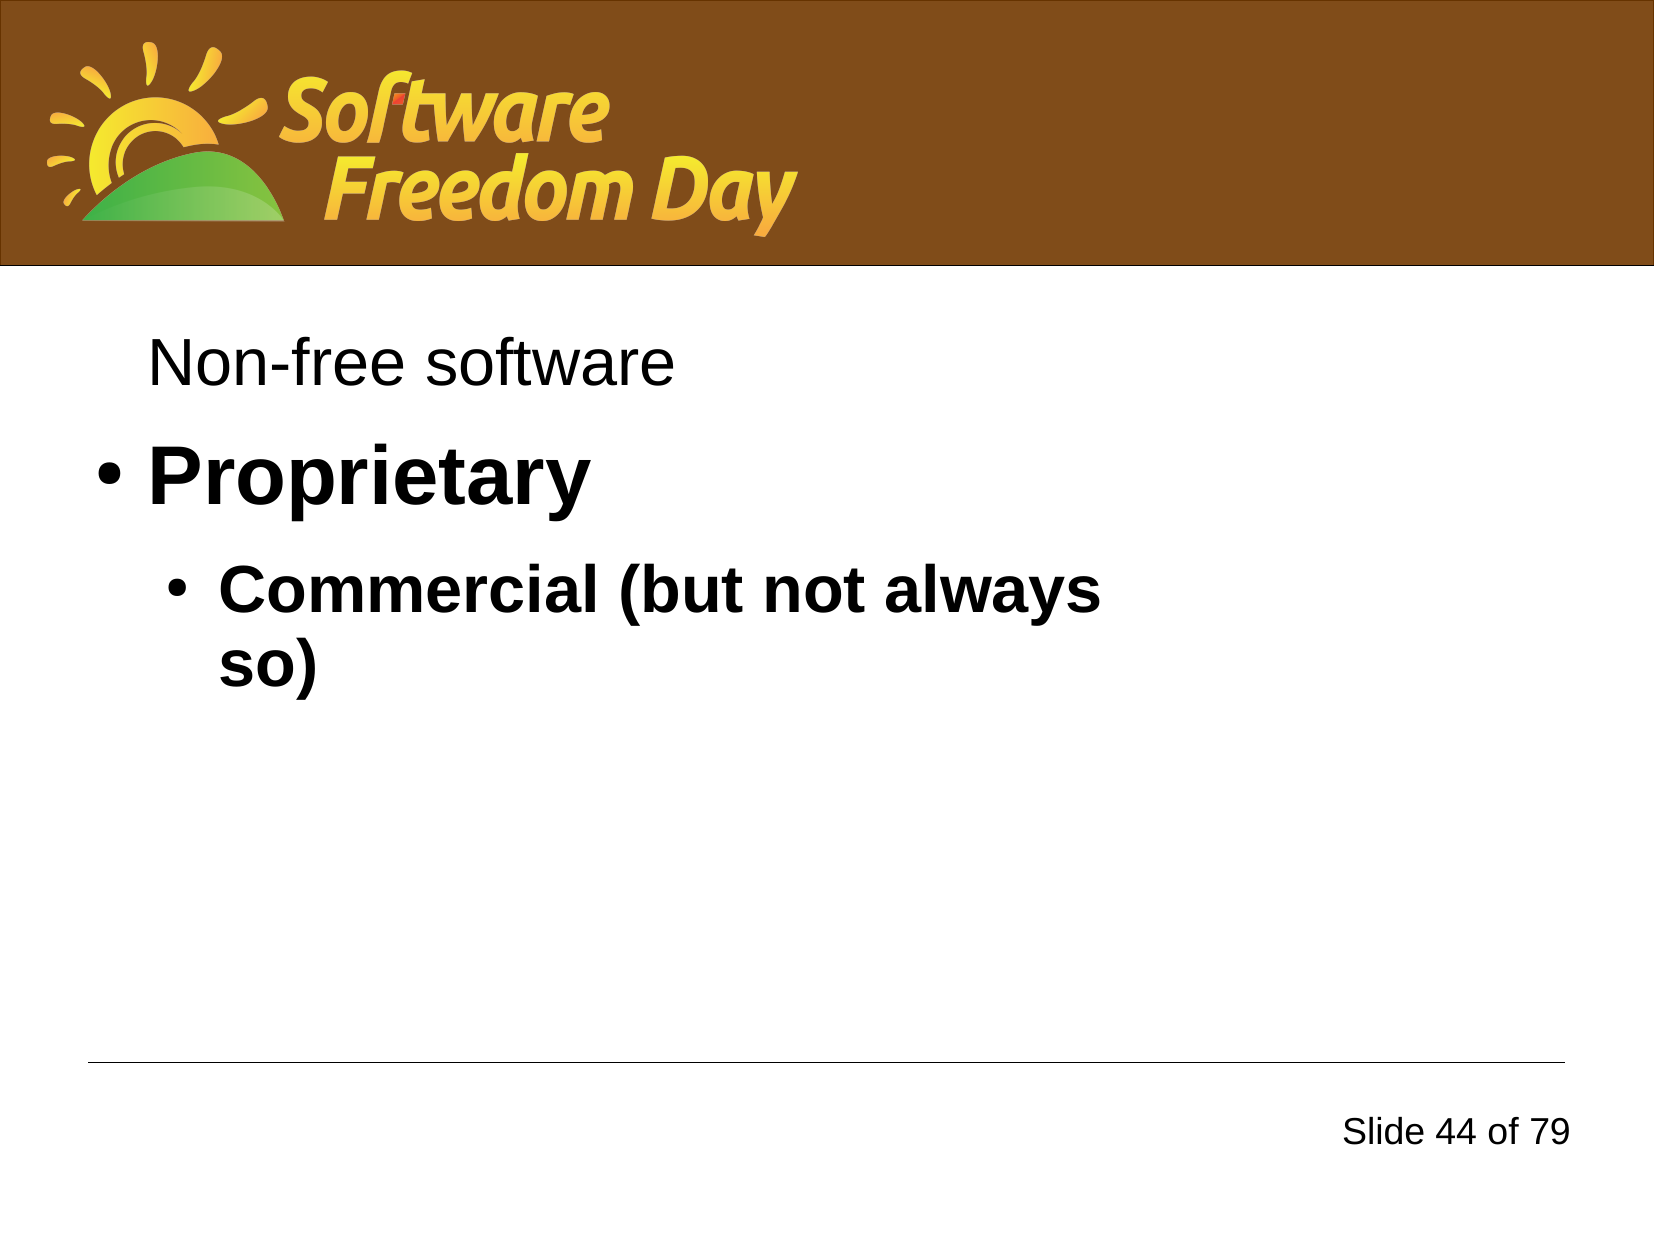

#
Non-free software
Proprietary
Commercial (but not always so)
44